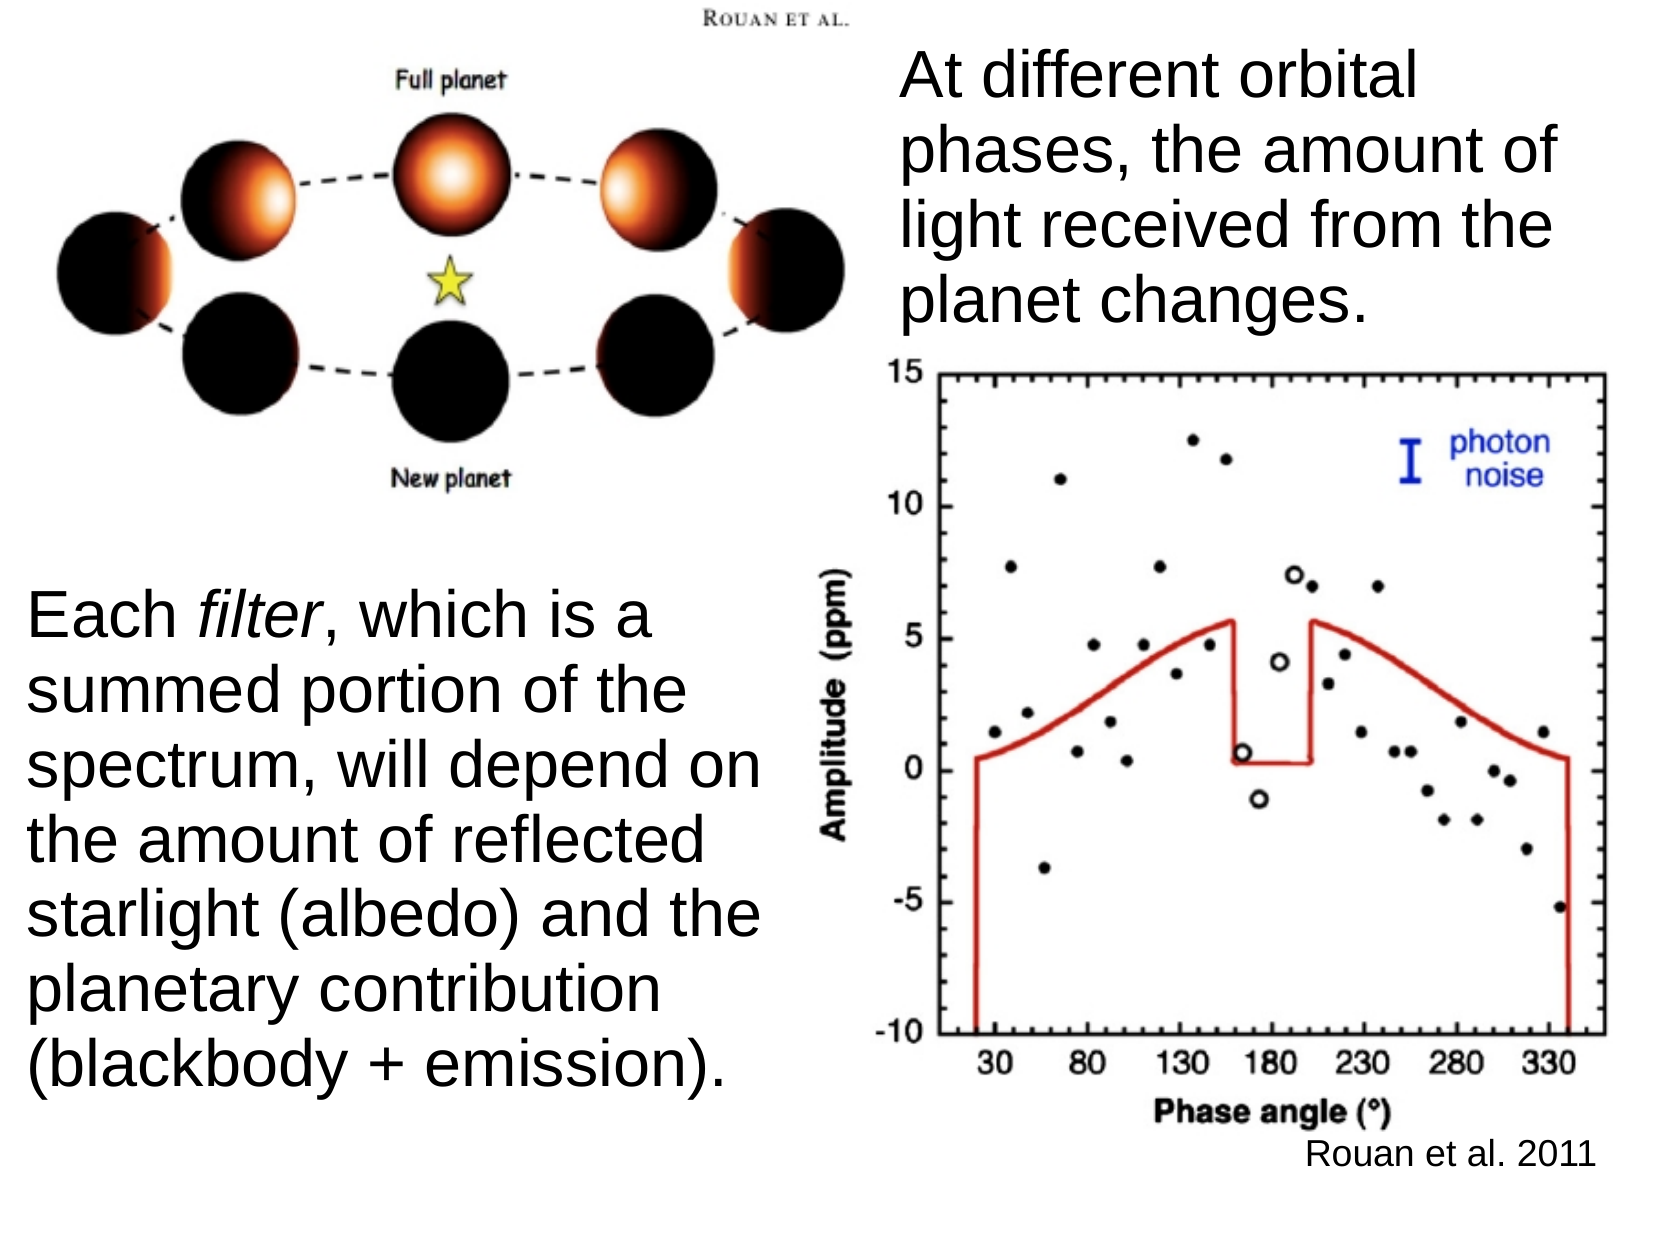

At different orbital phases, the amount of light received from the planet changes.
Each filter, which is a summed portion of the spectrum, will depend on the amount of reflected starlight (albedo) and the planetary contribution (blackbody + emission).
Rouan et al. 2011